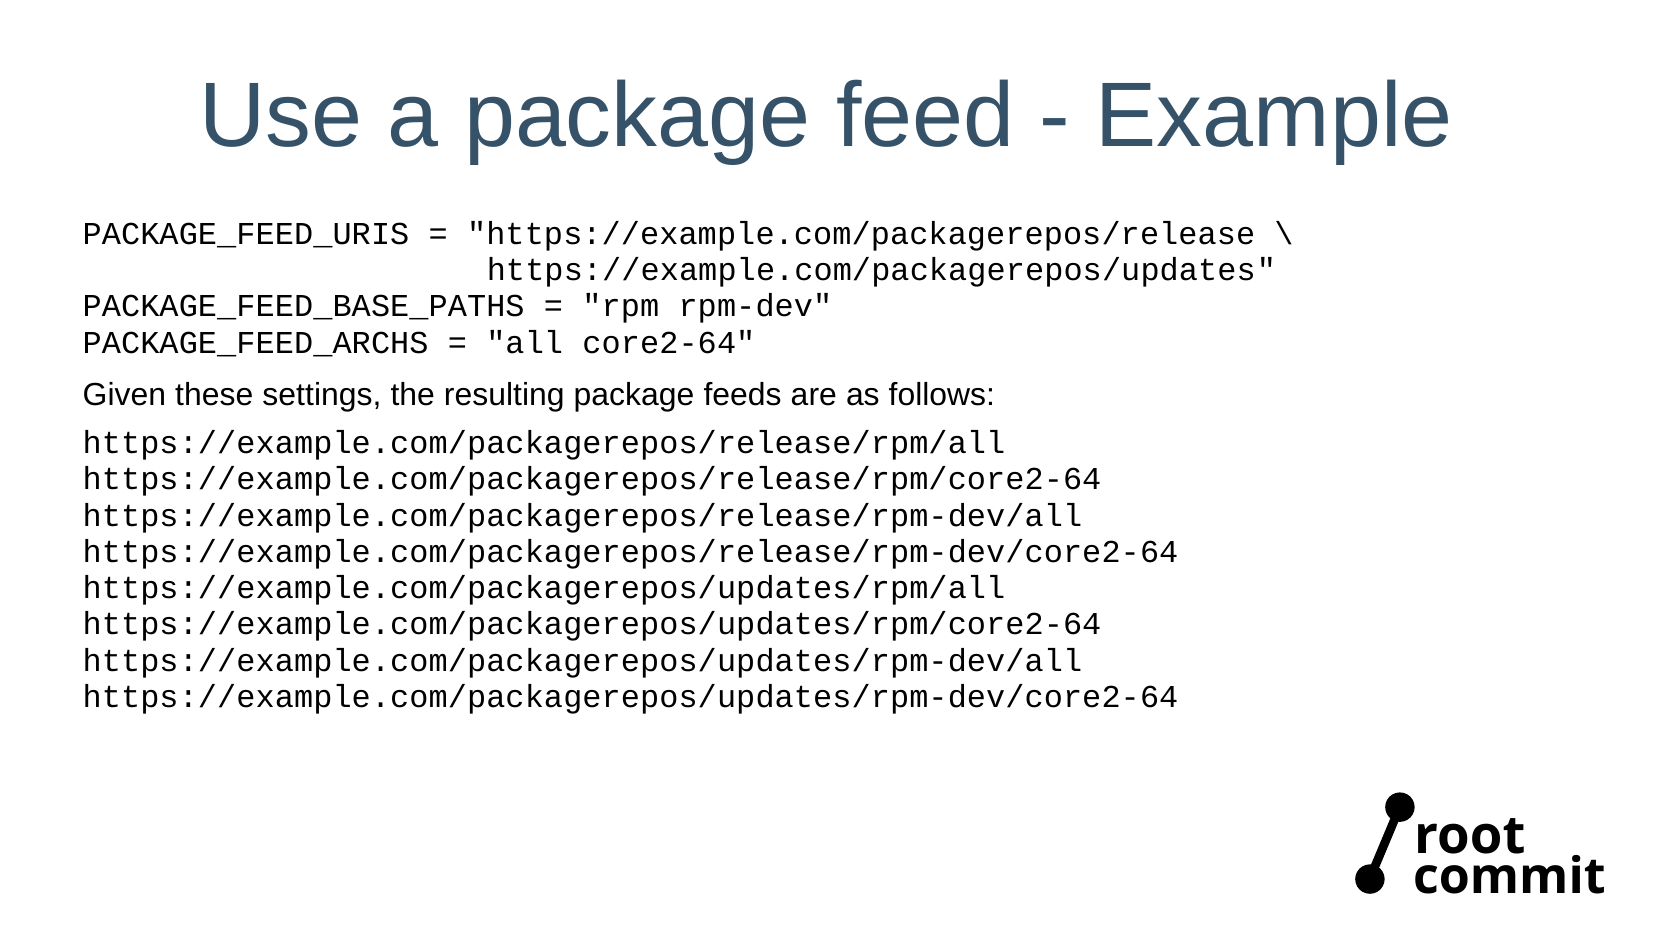

# Use a package feed - Example
PACKAGE_FEED_URIS = "https://example.com/packagerepos/release \
 https://example.com/packagerepos/updates"
PACKAGE_FEED_BASE_PATHS = "rpm rpm-dev"
PACKAGE_FEED_ARCHS = "all core2-64"
Given these settings, the resulting package feeds are as follows:
https://example.com/packagerepos/release/rpm/all
https://example.com/packagerepos/release/rpm/core2-64
https://example.com/packagerepos/release/rpm-dev/all
https://example.com/packagerepos/release/rpm-dev/core2-64
https://example.com/packagerepos/updates/rpm/all
https://example.com/packagerepos/updates/rpm/core2-64
https://example.com/packagerepos/updates/rpm-dev/all
https://example.com/packagerepos/updates/rpm-dev/core2-64